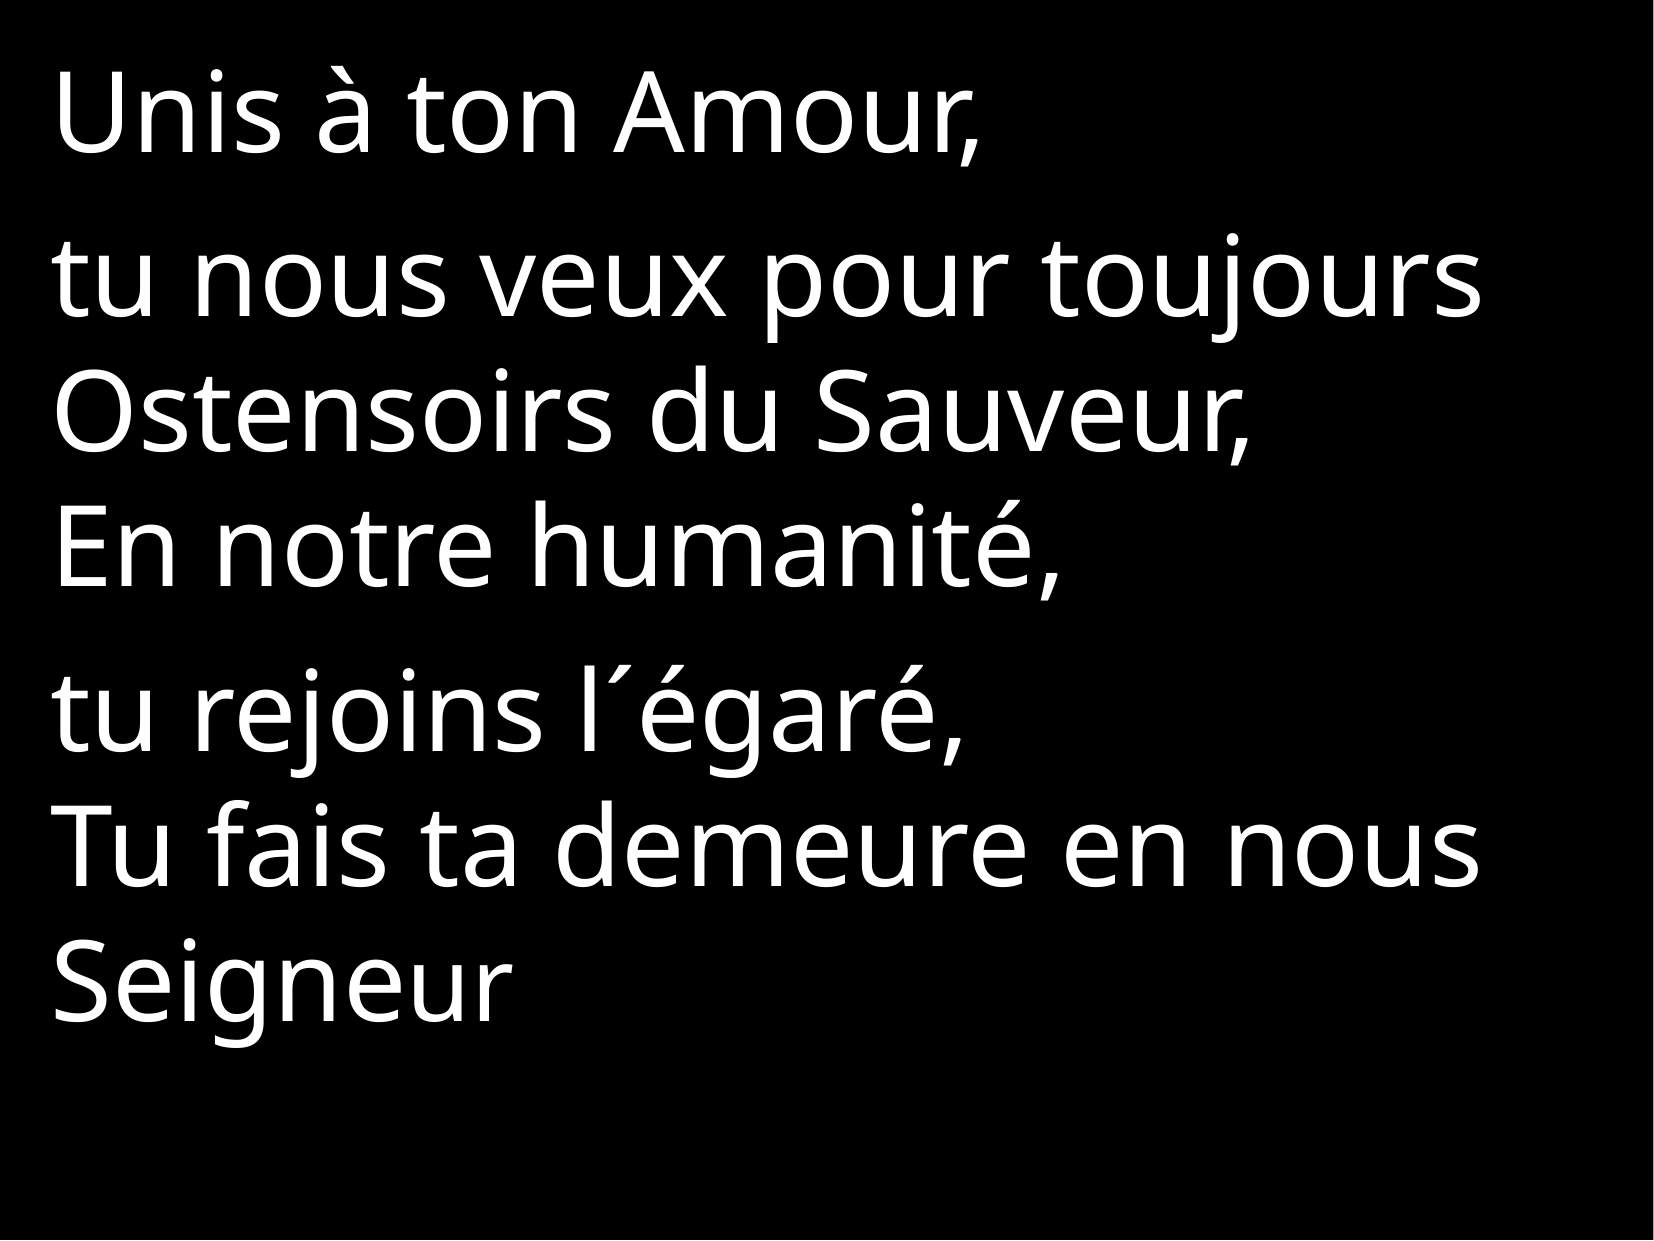

# Unis à ton Amour,
tu nous veux pour toujours
Ostensoirs du Sauveur, 
En notre humanité,
tu rejoins l´égaré,
Tu fais ta demeure en nous Seigneur